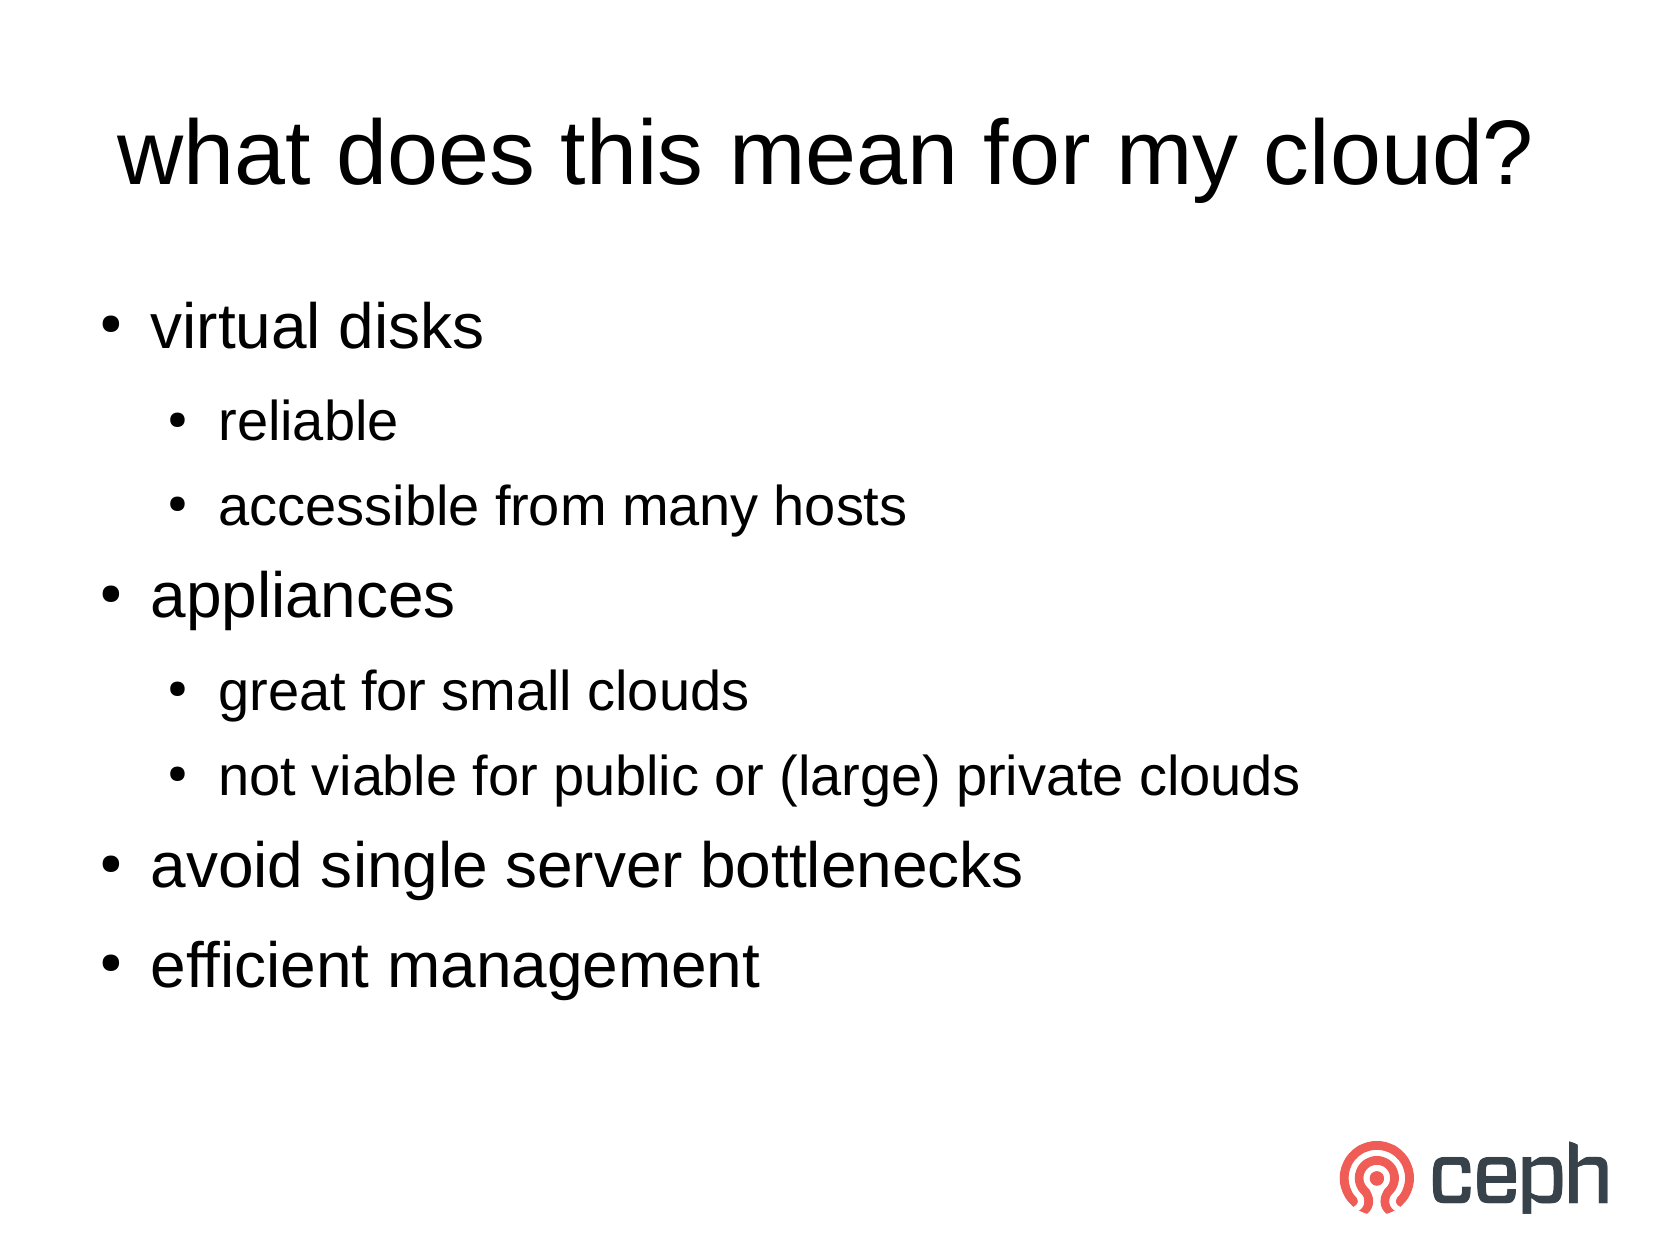

# what does this mean for my cloud?
virtual disks
reliable
accessible from many hosts
appliances
great for small clouds
not viable for public or (large) private clouds
avoid single server bottlenecks
efficient management